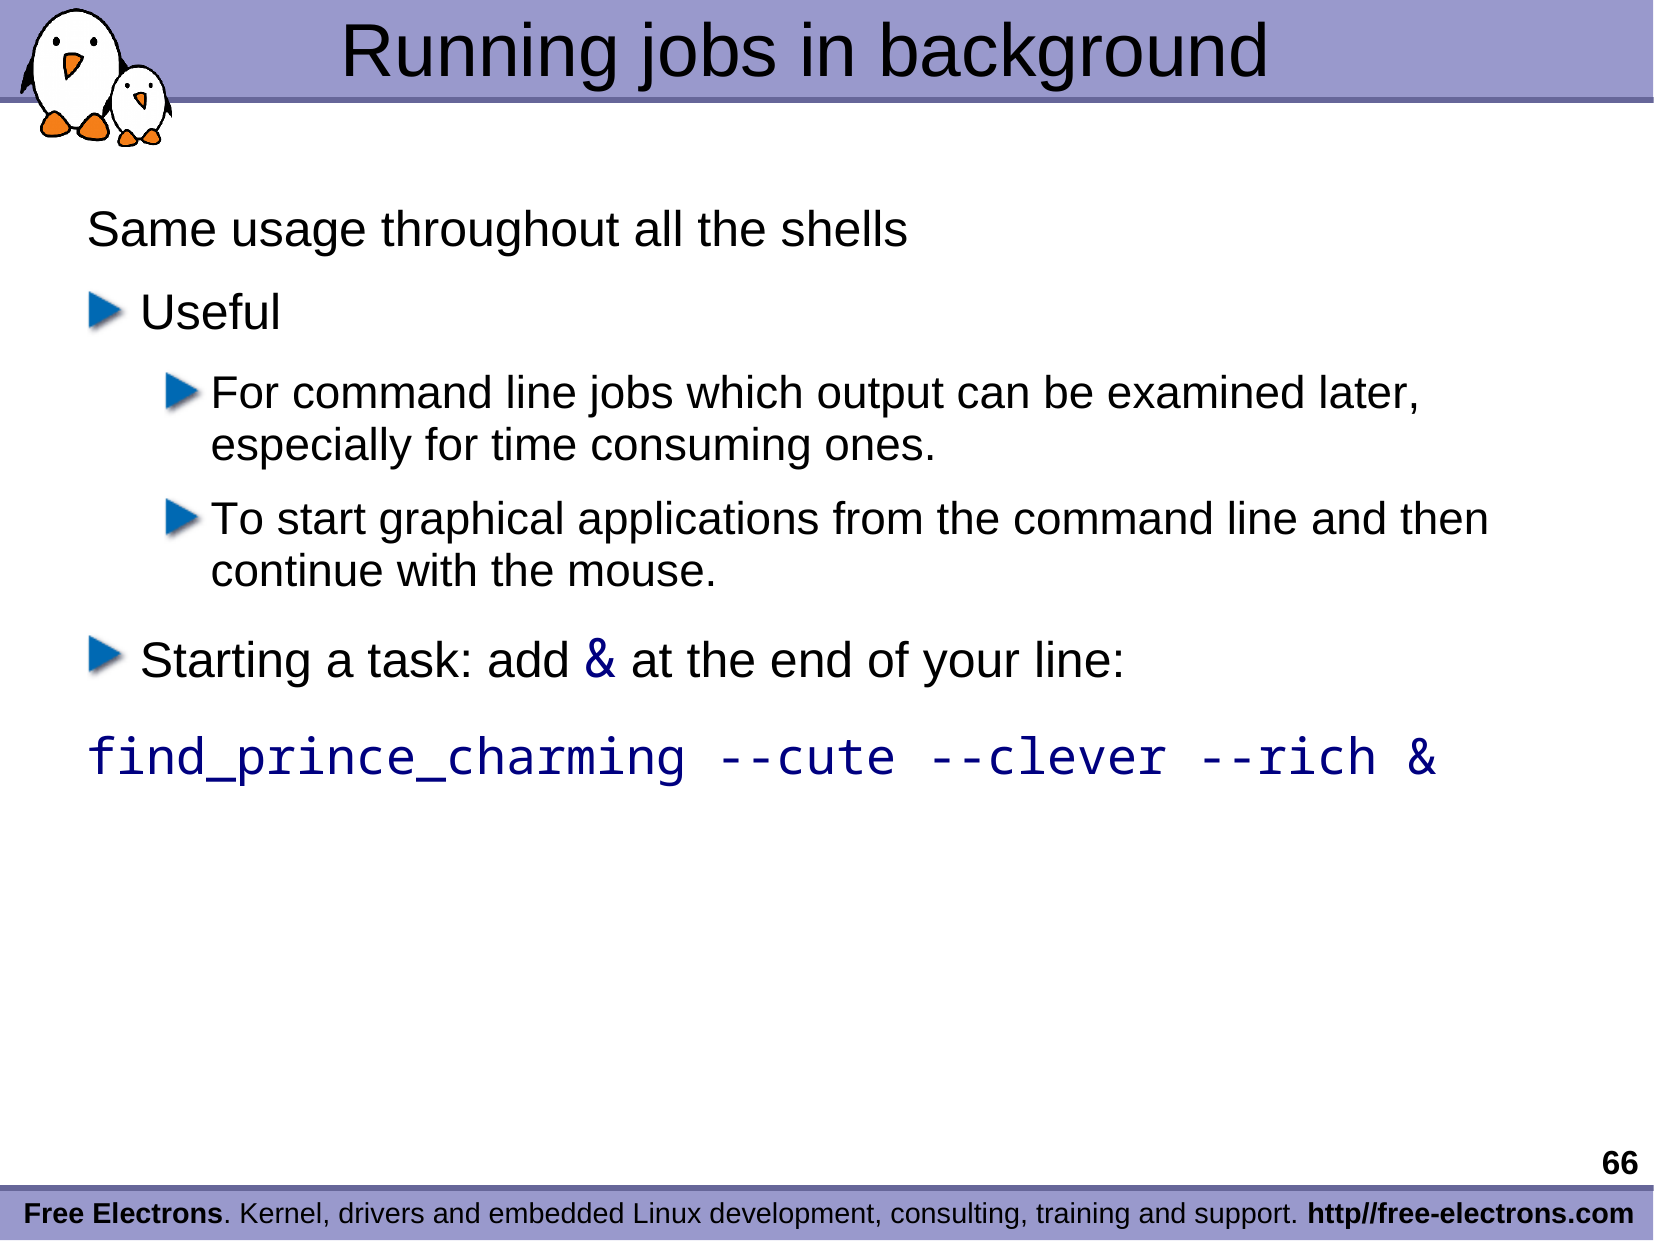

# Running jobs in background
Same usage throughout all the shells
Useful
For command line jobs which output can be examined later, especially for time consuming ones.
To start graphical applications from the command line and then continue with the mouse.
Starting a task: add & at the end of your line:
find_prince_charming --cute --clever --rich &